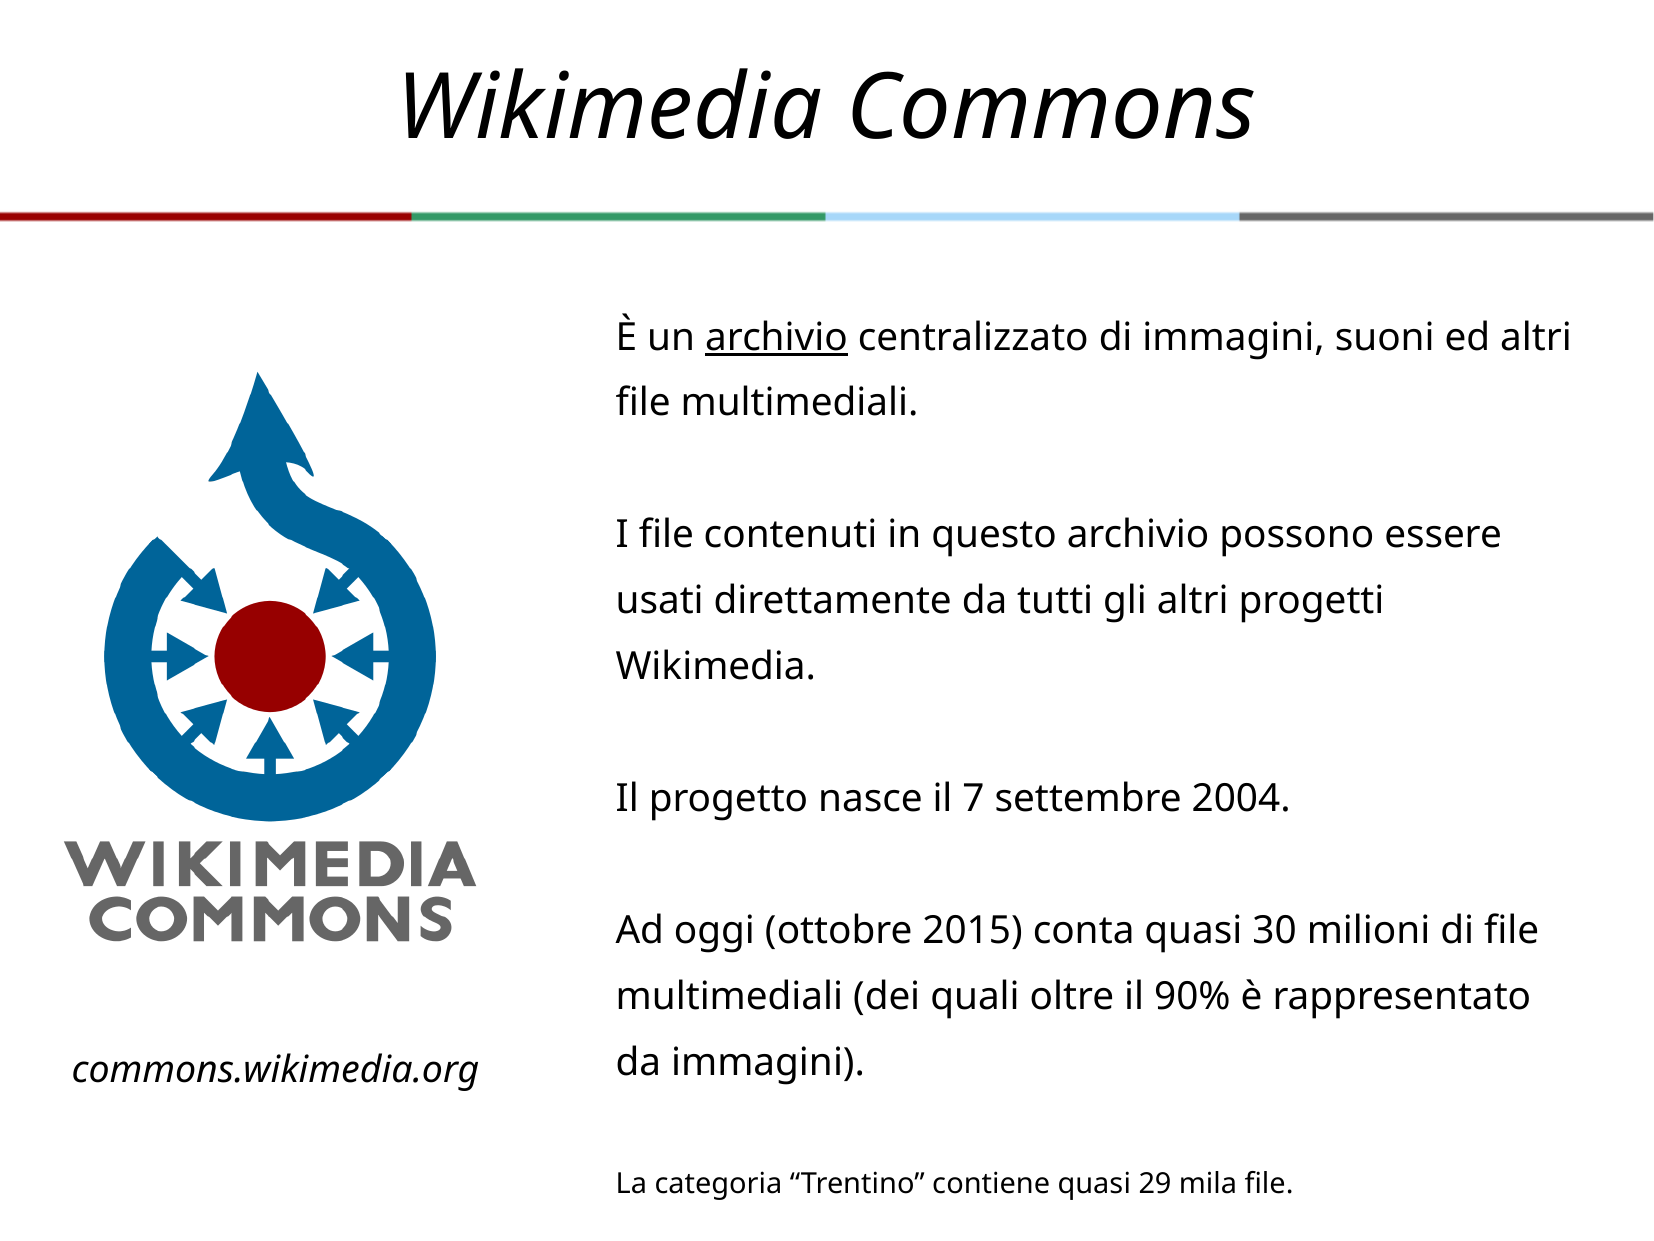

# Wikimedia Commons
È un archivio centralizzato di immagini, suoni ed altri file multimediali.
I file contenuti in questo archivio possono essere usati direttamente da tutti gli altri progetti Wikimedia.
Il progetto nasce il 7 settembre 2004.
Ad oggi (ottobre 2015) conta quasi 30 milioni di file multimediali (dei quali oltre il 90% è rappresentato da immagini).
La categoria “Trentino” contiene quasi 29 mila file.
commons.wikimedia.org